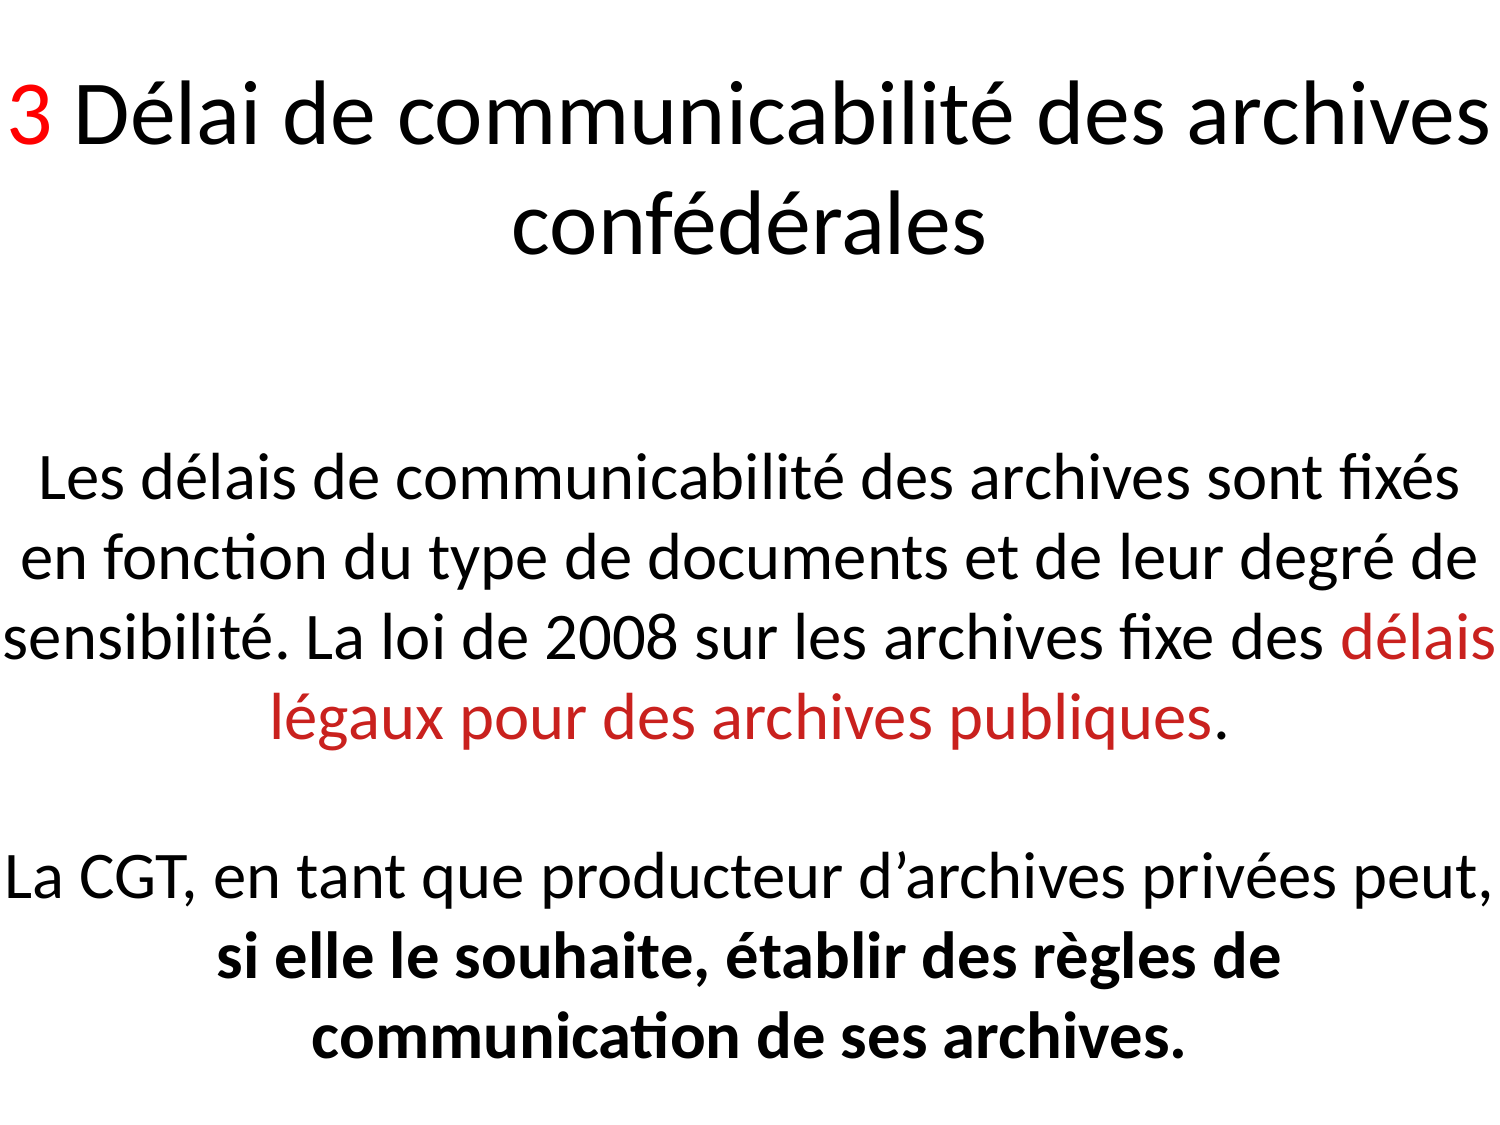

# 3 Délai de communicabilité des archives confédérales
Les délais de communicabilité des archives sont fixés en fonction du type de documents et de leur degré de sensibilité. La loi de 2008 sur les archives fixe des délais légaux pour des archives publiques.
La CGT, en tant que producteur d’archives privées peut, si elle le souhaite, établir des règles de communication de ses archives.